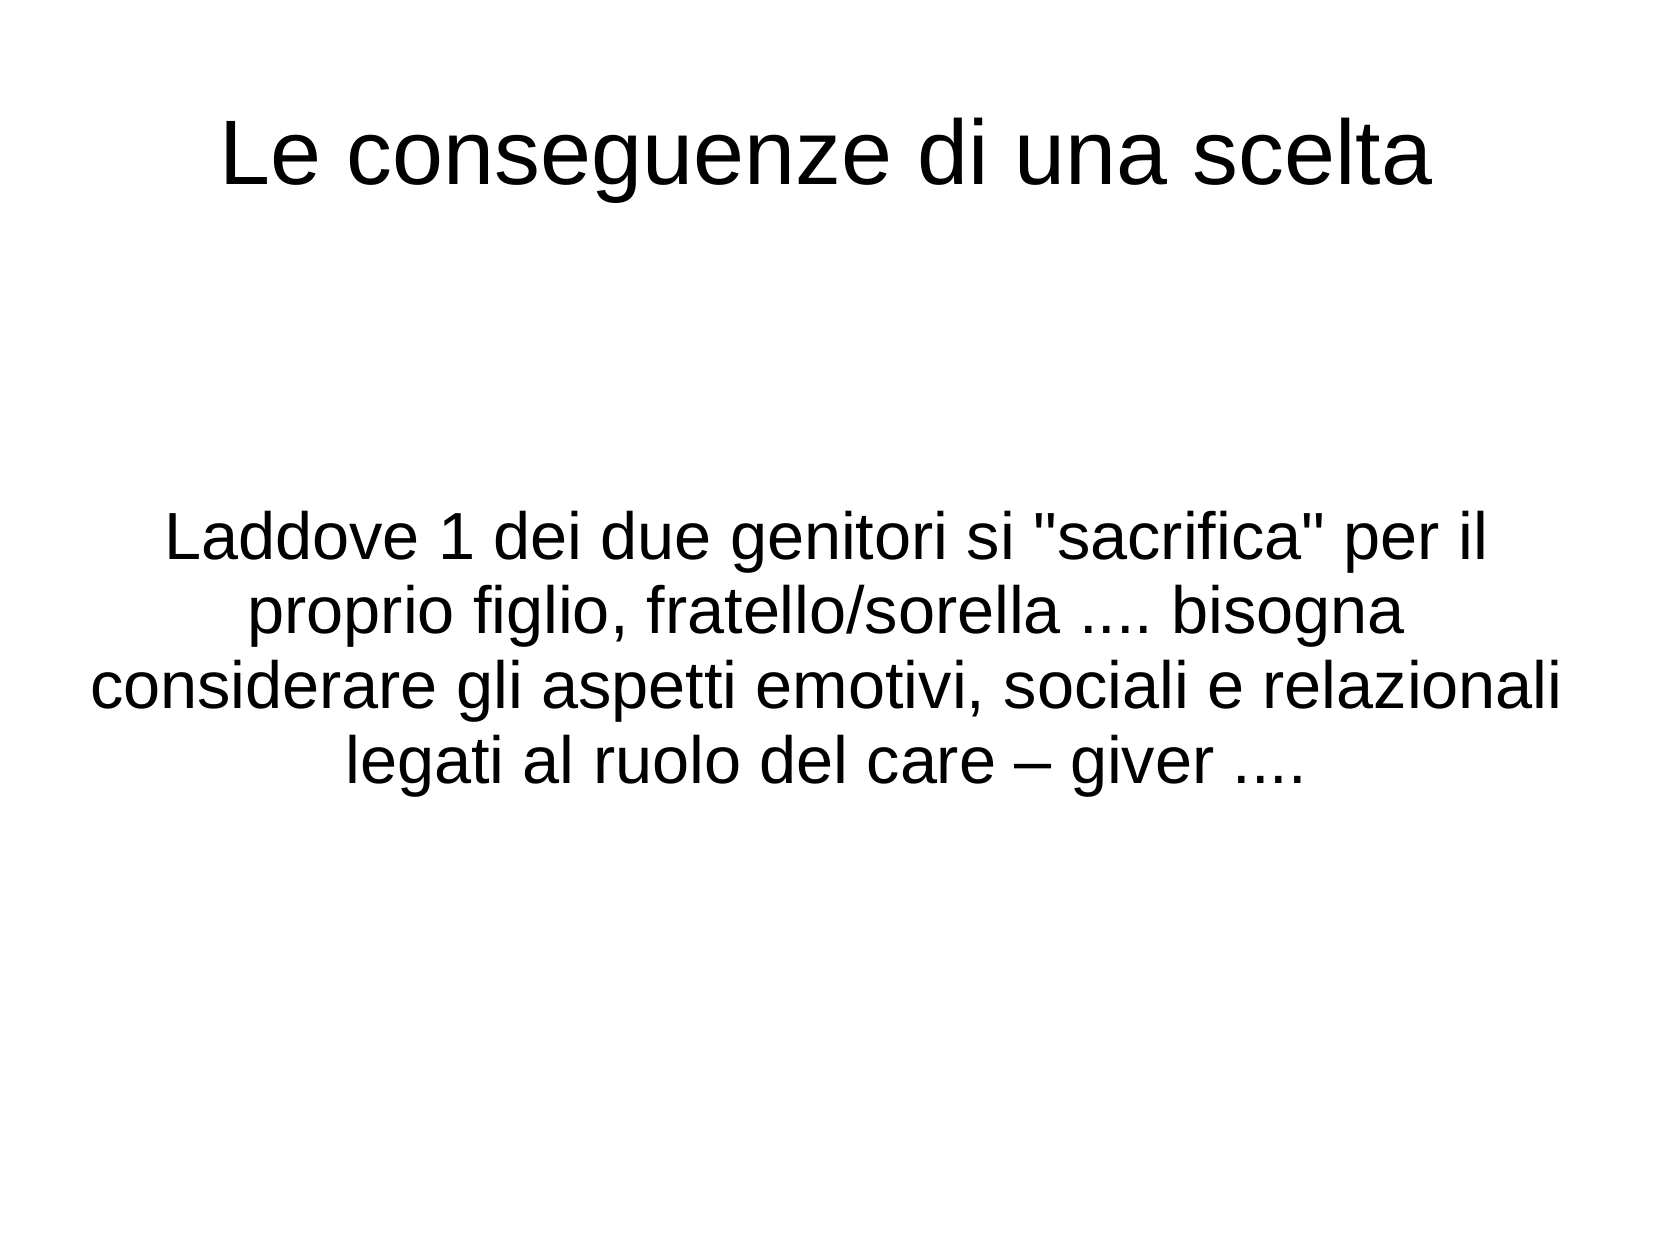

# Le conseguenze di una scelta
Laddove 1 dei due genitori si "sacrifica" per il proprio figlio, fratello/sorella .... bisogna considerare gli aspetti emotivi, sociali e relazionali legati al ruolo del care – giver ....